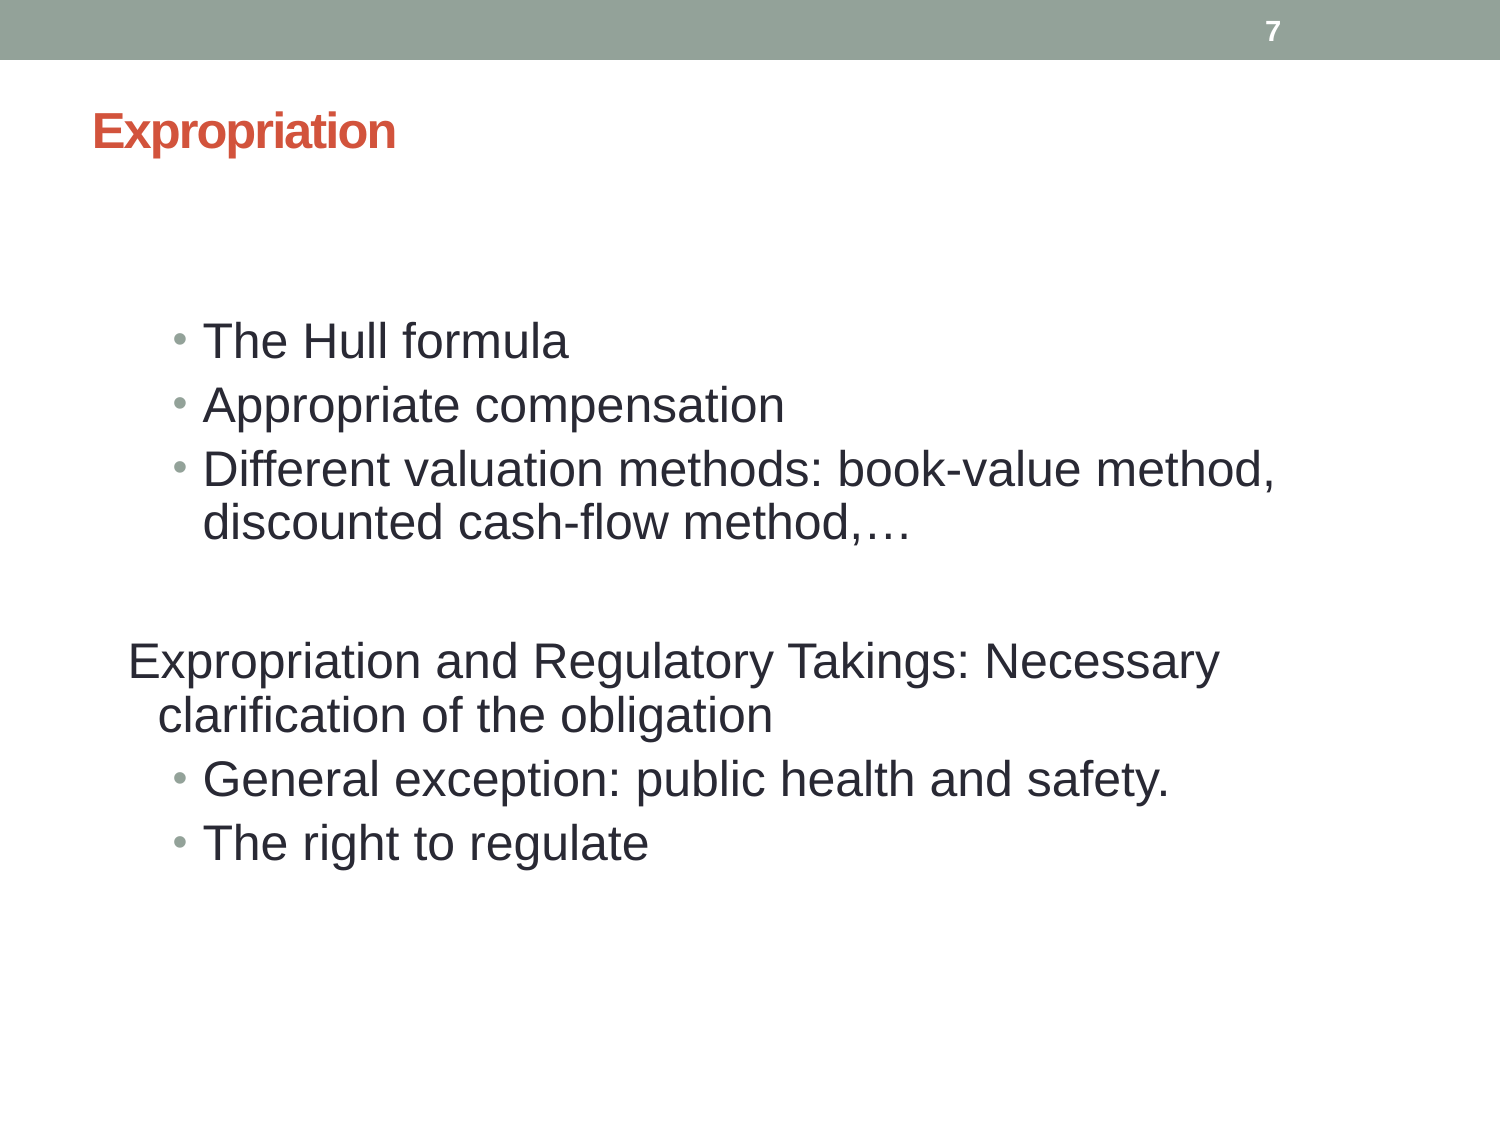

3
# Expropriation
Possible standards of compensation:
The Hull formula
Appropriate compensation
Different valuation methods: book-value method, discounted cash-flow method,…
Expropriation and Regulatory Takings: Necessary clarification of the obligation
General exception: public health and safety.
The right to regulate for public purpose.